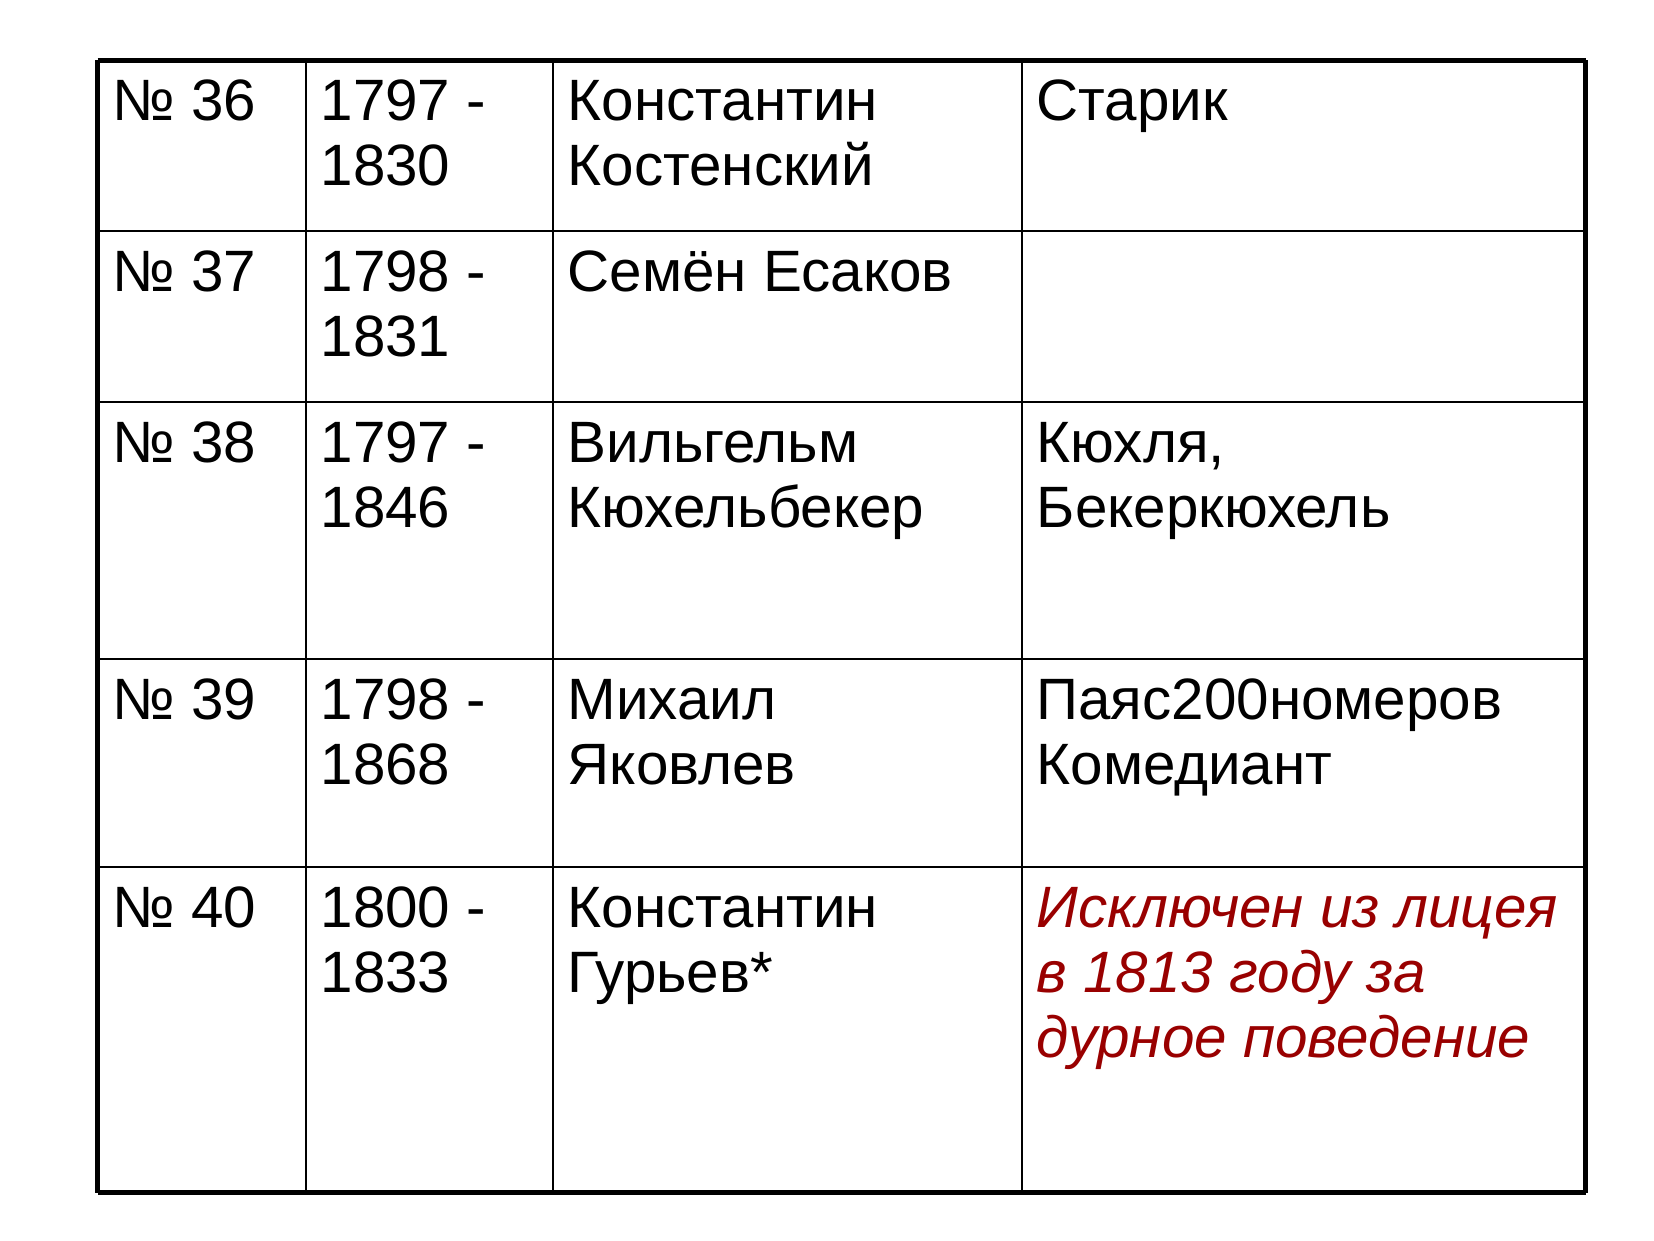

№ 36
1797 - 1830
Константин Костенский
Старик
№ 37
1798 - 1831
Семён Есаков
№ 38
1797 - 1846
Вильгельм Кюхельбекер
Кюхля, Бекеркюхель
№ 39
1798 - 1868
Михаил Яковлев
Паяс200номеров Комедиант
№ 40
1800 - 1833
Константин Гурьев*
Исключен из лицея в 1813 году за дурное поведение